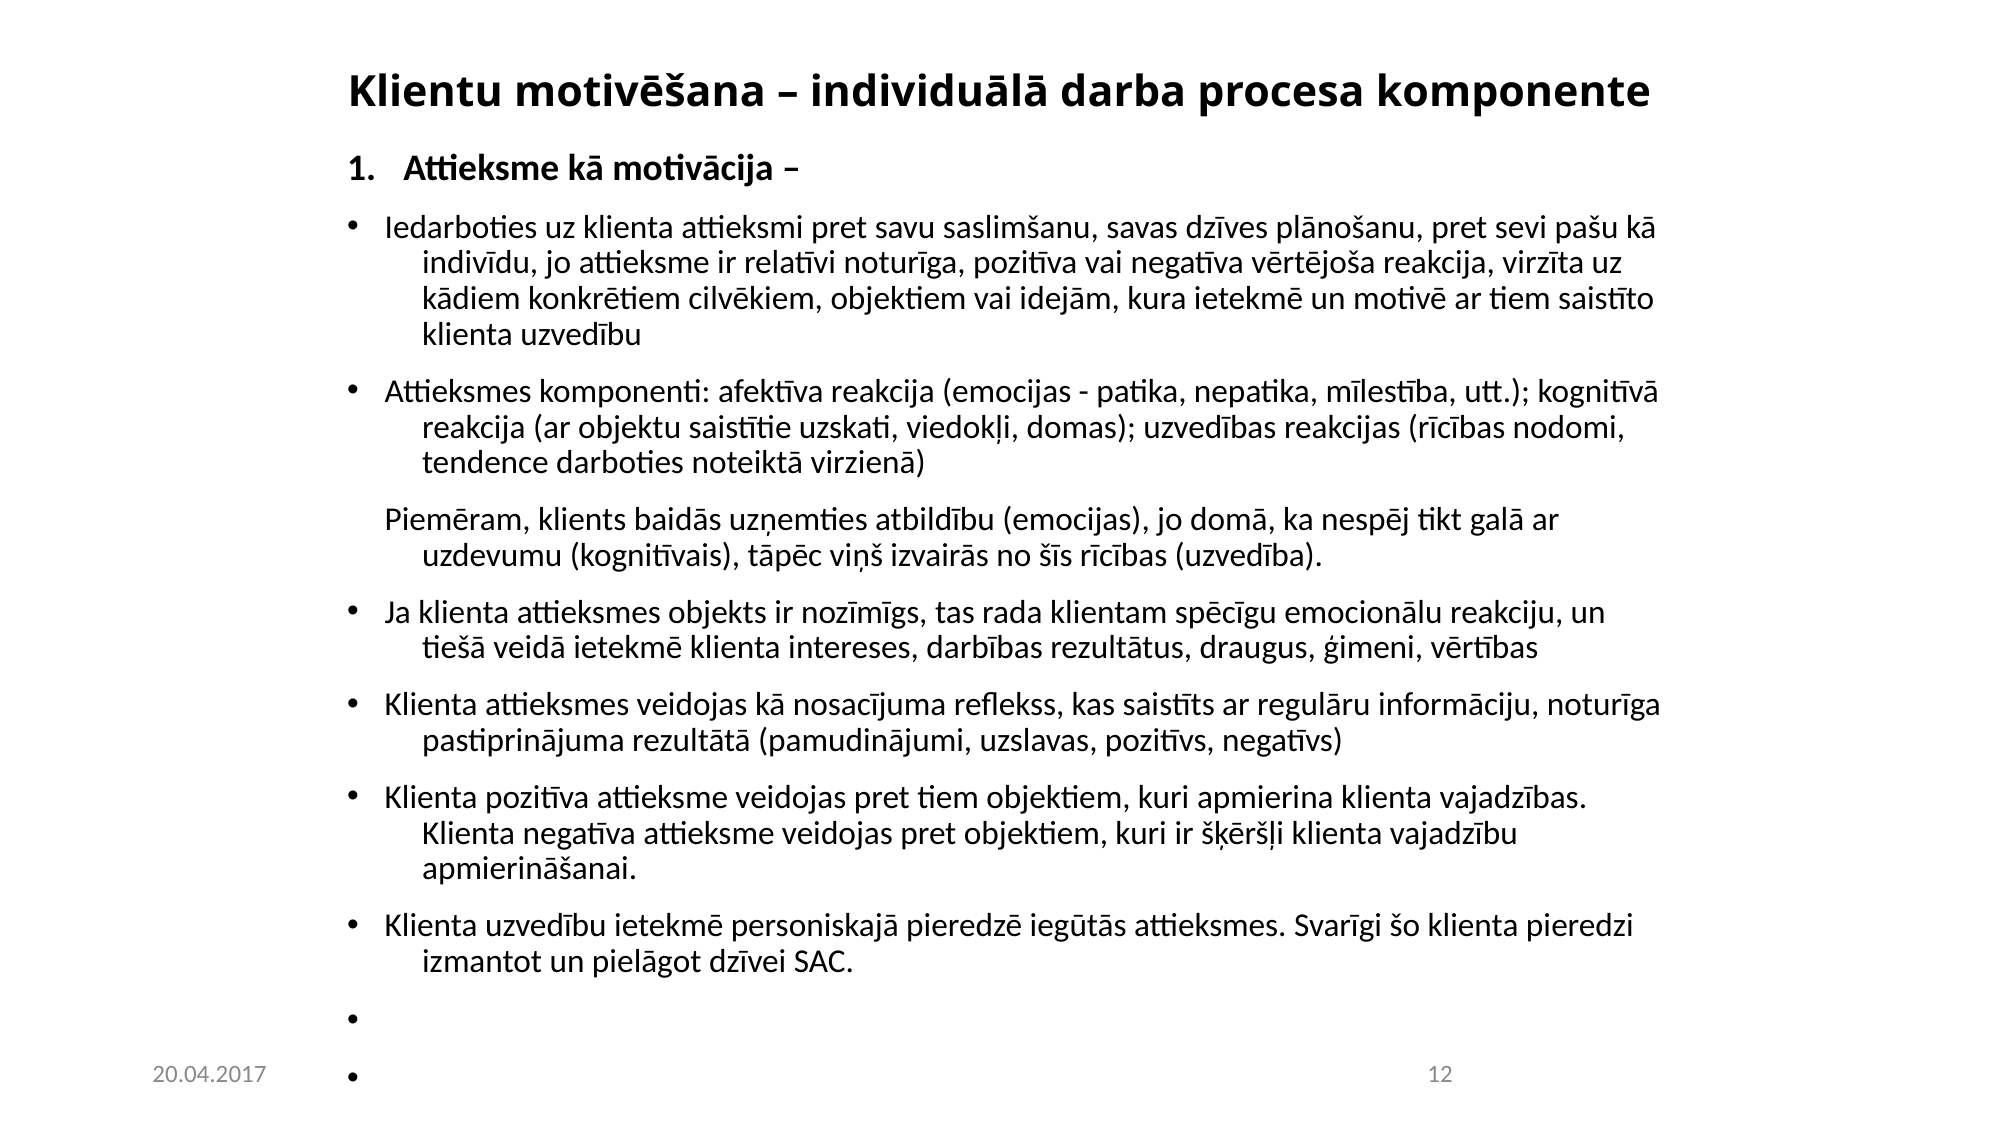

# Klientu motivēšana – individuālā darba procesa komponente
Attieksme kā motivācija –
Iedarboties uz klienta attieksmi pret savu saslimšanu, savas dzīves plānošanu, pret sevi pašu kā indivīdu, jo attieksme ir relatīvi noturīga, pozitīva vai negatīva vērtējoša reakcija, virzīta uz kādiem konkrētiem cilvēkiem, objektiem vai idejām, kura ietekmē un motivē ar tiem saistīto klienta uzvedību
Attieksmes komponenti: afektīva reakcija (emocijas - patika, nepatika, mīlestība, utt.); kognitīvā reakcija (ar objektu saistītie uzskati, viedokļi, domas); uzvedības reakcijas (rīcības nodomi, tendence darboties noteiktā virzienā)
Piemēram, klients baidās uzņemties atbildību (emocijas), jo domā, ka nespēj tikt galā ar uzdevumu (kognitīvais), tāpēc viņš izvairās no šīs rīcības (uzvedība).
Ja klienta attieksmes objekts ir nozīmīgs, tas rada klientam spēcīgu emocionālu reakciju, un tiešā veidā ietekmē klienta intereses, darbības rezultātus, draugus, ģimeni, vērtības
Klienta attieksmes veidojas kā nosacījuma reflekss, kas saistīts ar regulāru informāciju, noturīga pastiprinājuma rezultātā (pamudinājumi, uzslavas, pozitīvs, negatīvs)
Klienta pozitīva attieksme veidojas pret tiem objektiem, kuri apmierina klienta vajadzības. Klienta negatīva attieksme veidojas pret objektiem, kuri ir šķēršļi klienta vajadzību apmierināšanai.
Klienta uzvedību ietekmē personiskajā pieredzē iegūtās attieksmes. Svarīgi šo klienta pieredzi izmantot un pielāgot dzīvei SAC.
20.04.2017